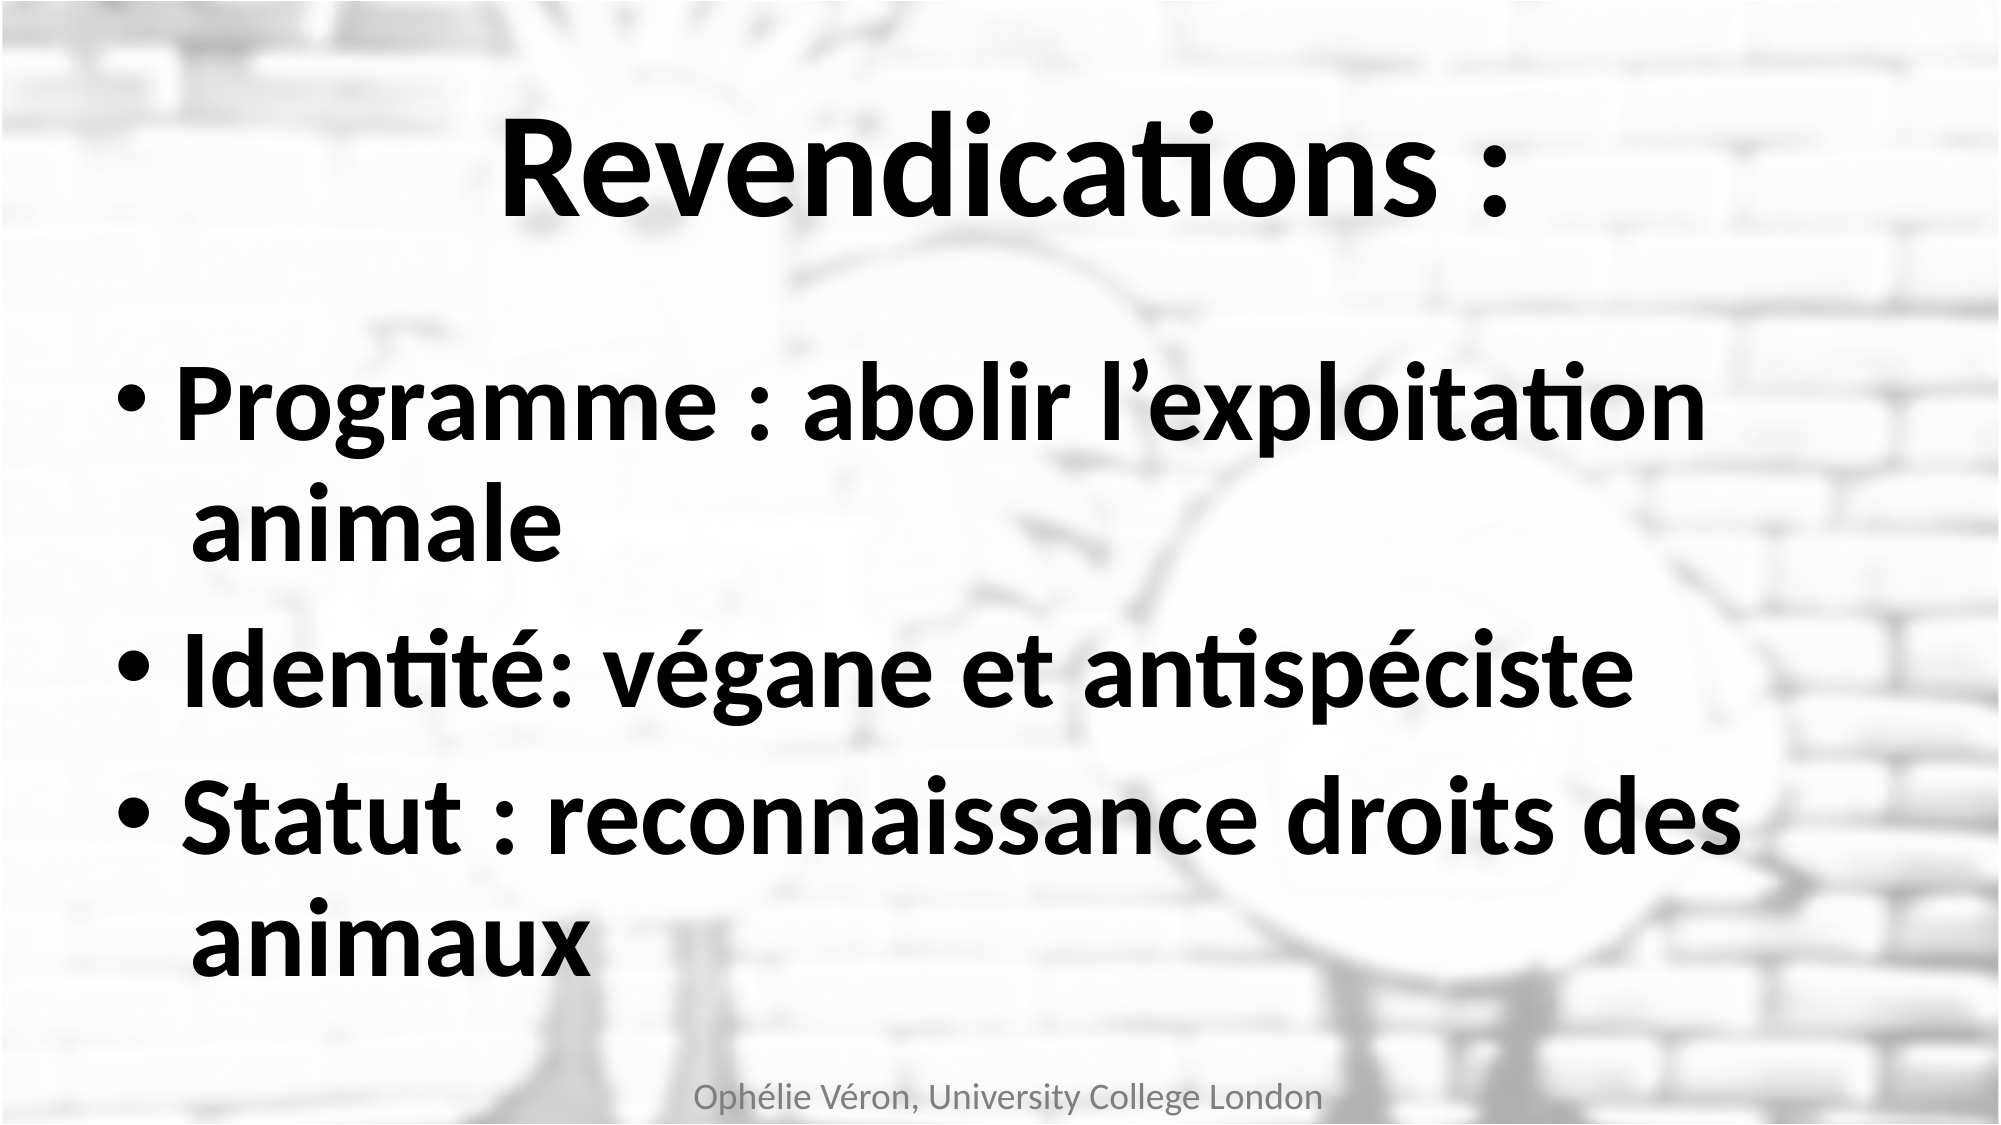

# Revendications :
 Programme : abolir l’exploitation animale
 Identité: végane et antispéciste
 Statut : reconnaissance droits des animaux
Ophélie Véron, University College London